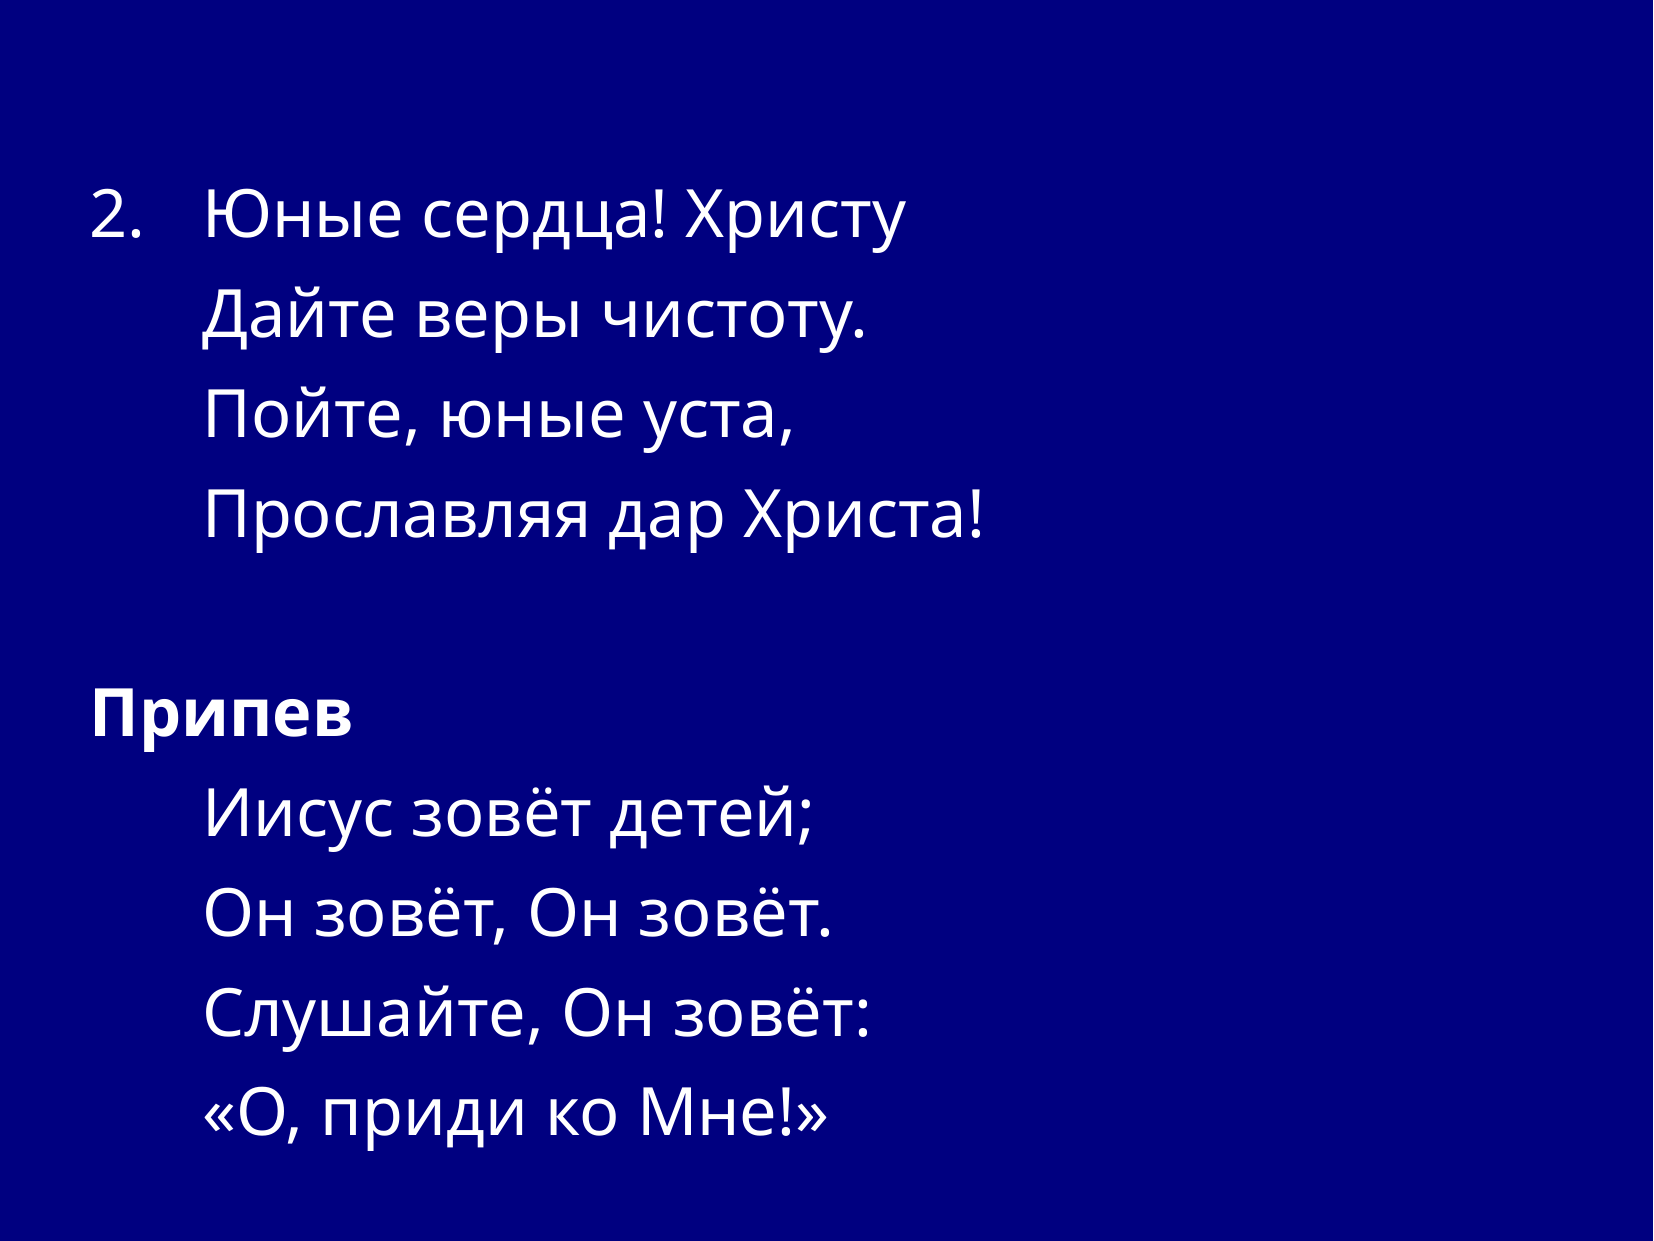

2.	Юные сердца! Христу
	Дайте веры чистоту.
	Пойте, юные уста,
	Прославляя дар Христа!
Припев
	Иисус зовёт детей;
	Он зовёт, Он зовёт.
	Слушайте, Он зовёт:
	«О, приди ко Мне!»